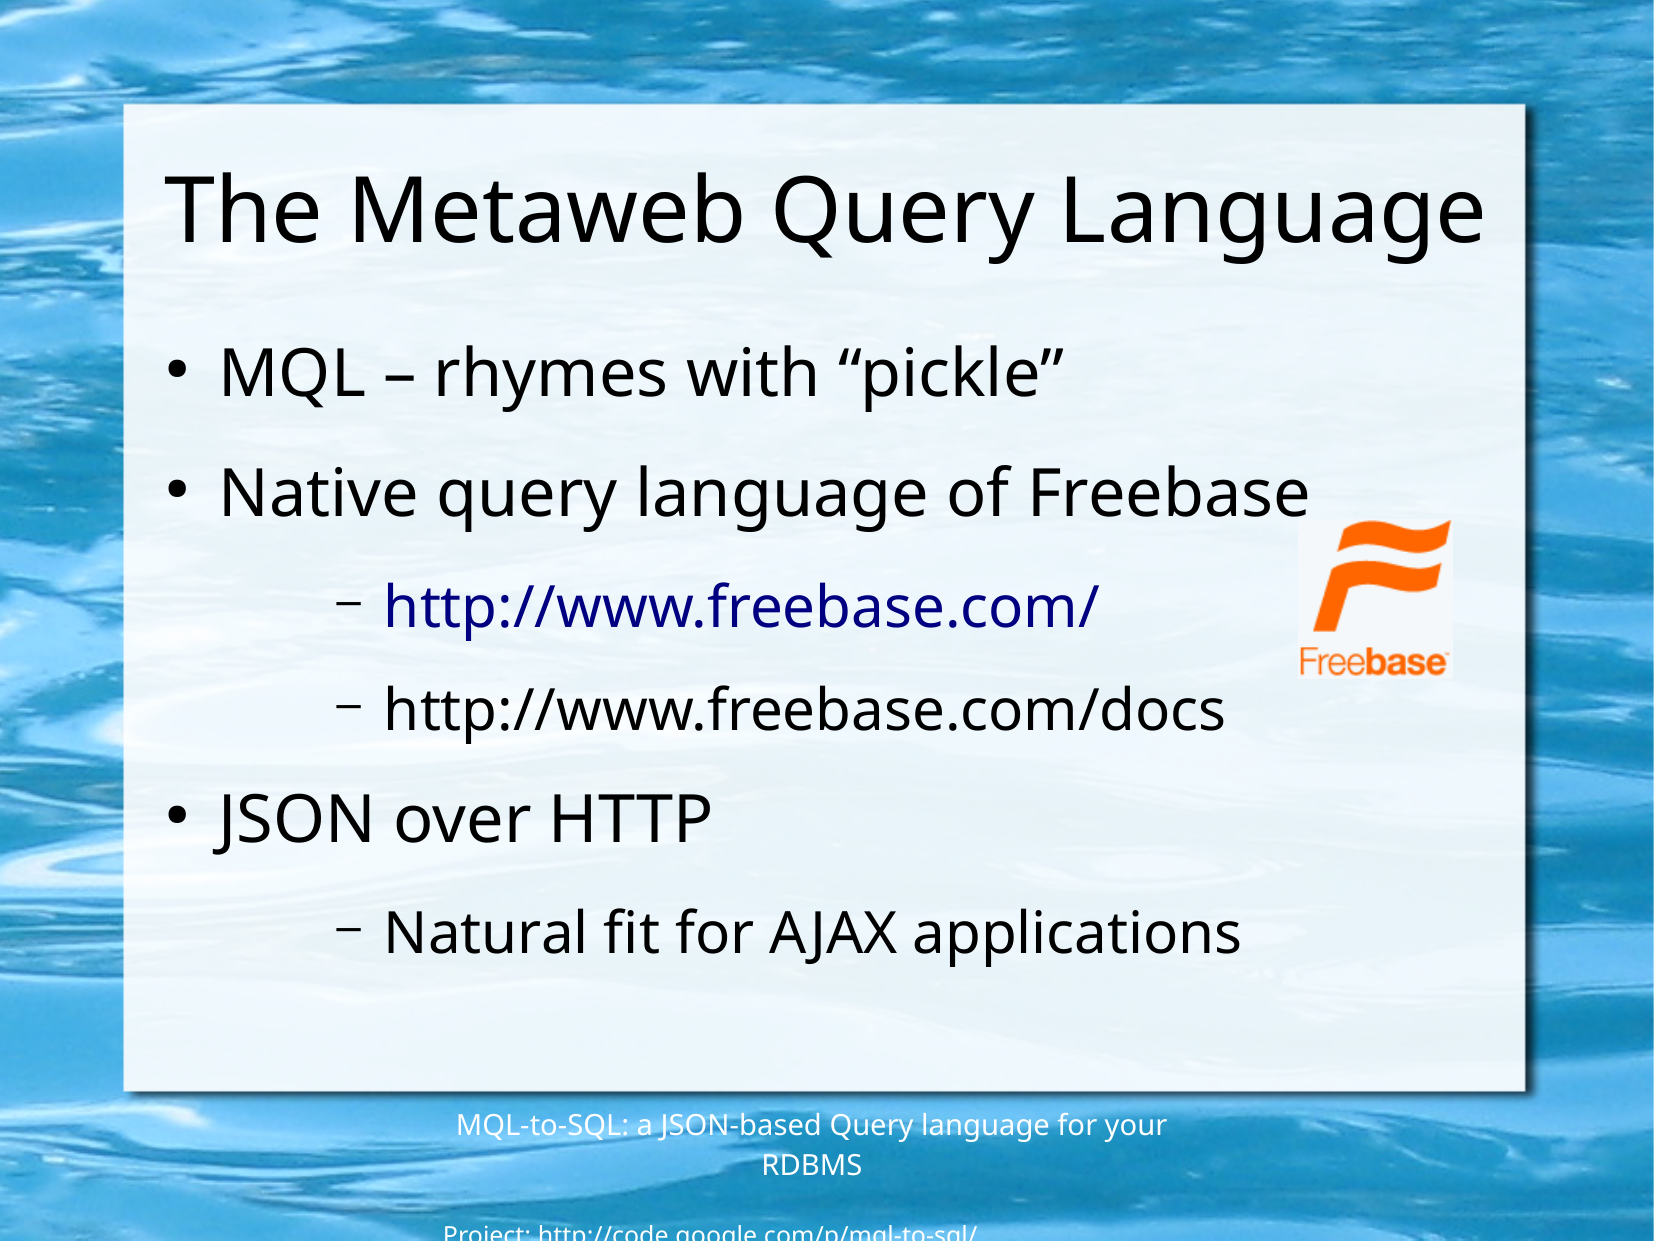

# The Metaweb Query Language
MQL – rhymes with “pickle”
Native query language of Freebase
http://www.freebase.com/
http://www.freebase.com/docs
JSON over HTTP
Natural fit for AJAX applications